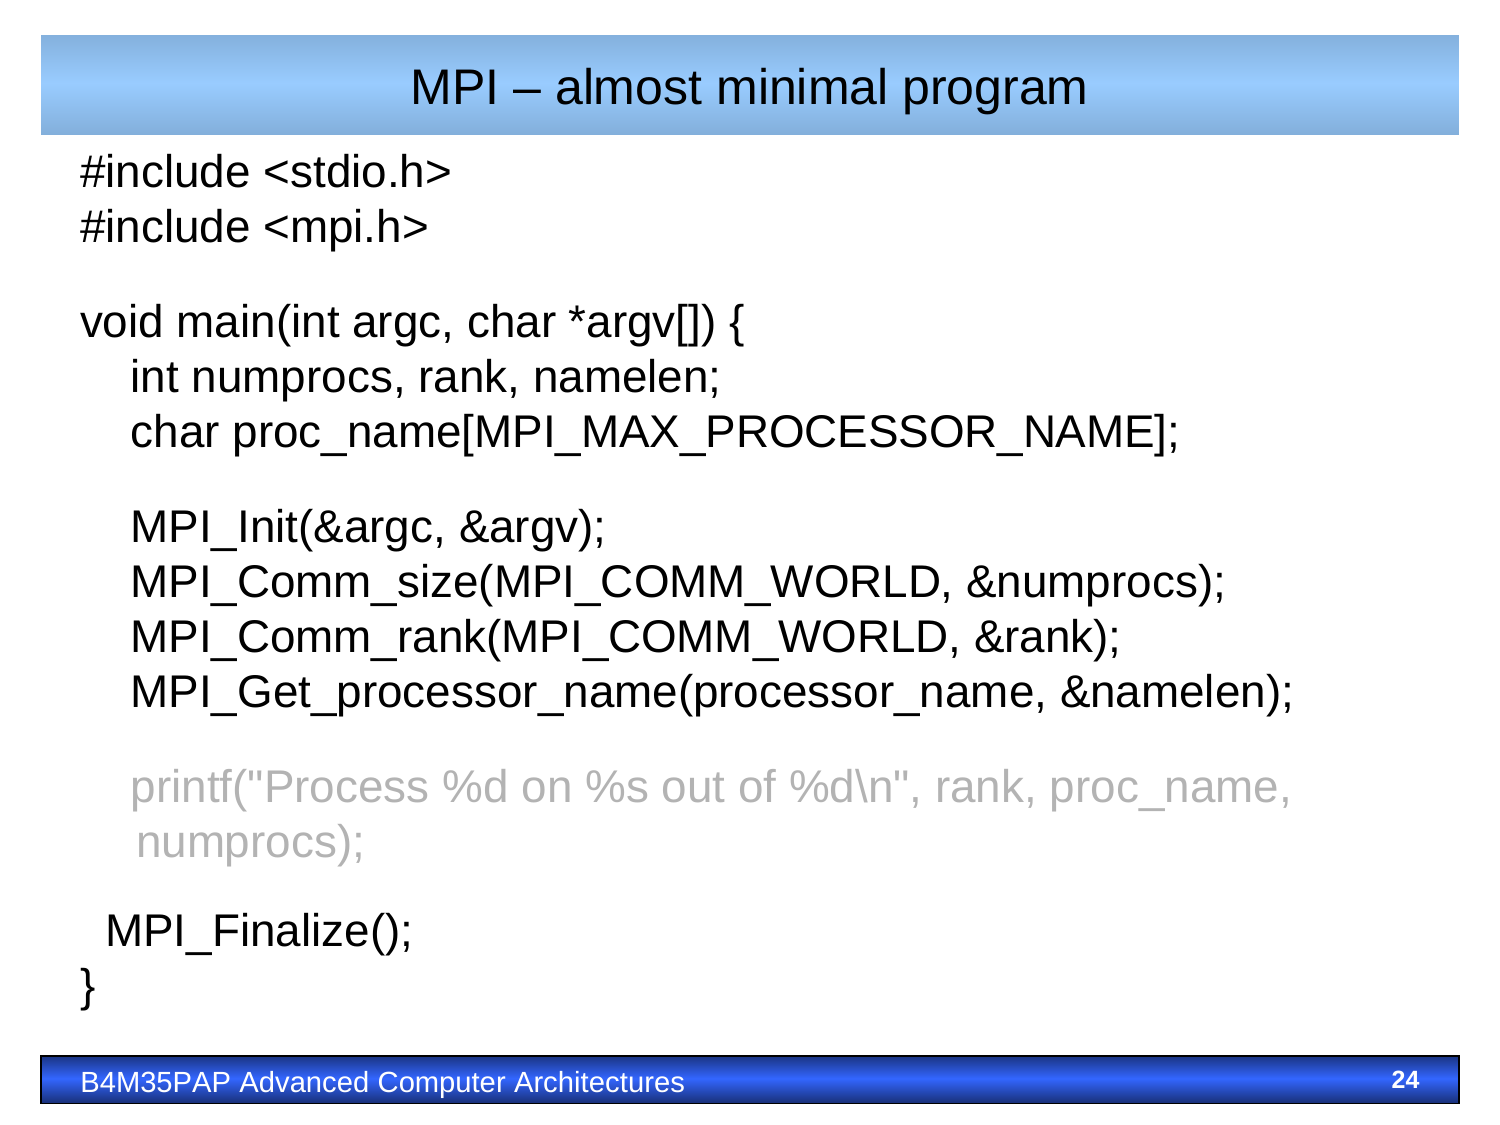

# MPI – almost minimal program
#include <stdio.h>
#include <mpi.h>
void main(int argc, char *argv[]) {
 int numprocs, rank, namelen;
 char proc_name[MPI_MAX_PROCESSOR_NAME];
 MPI_Init(&argc, &argv);
 MPI_Comm_size(MPI_COMM_WORLD, &numprocs);
 MPI_Comm_rank(MPI_COMM_WORLD, &rank);
 MPI_Get_processor_name(processor_name, &namelen);
 printf("Process %d on %s out of %d\n", rank, proc_name, numprocs);
 MPI_Finalize();
}